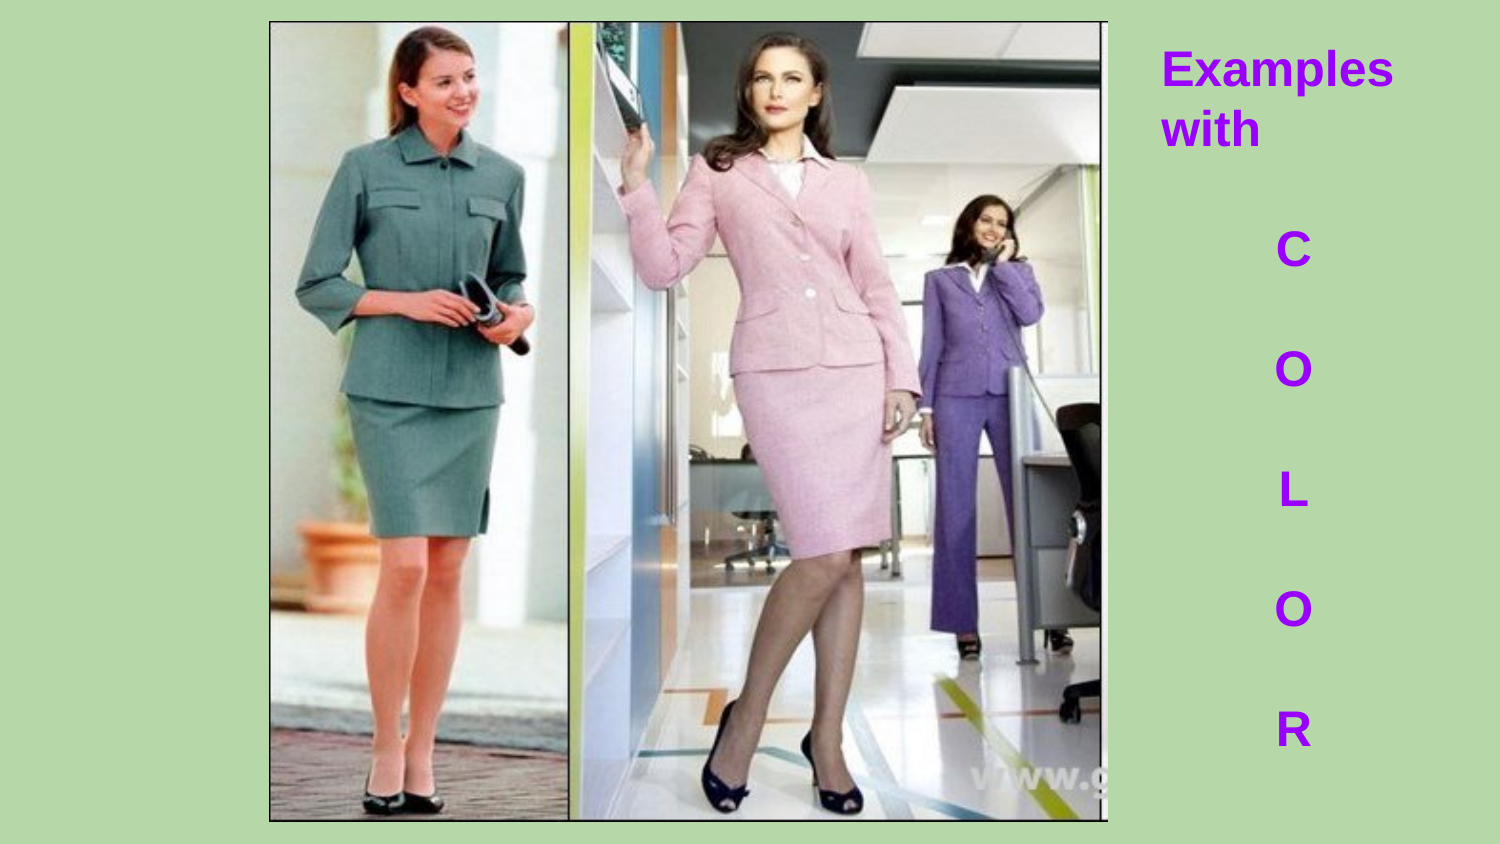

Examples with
C
O
L
O
R